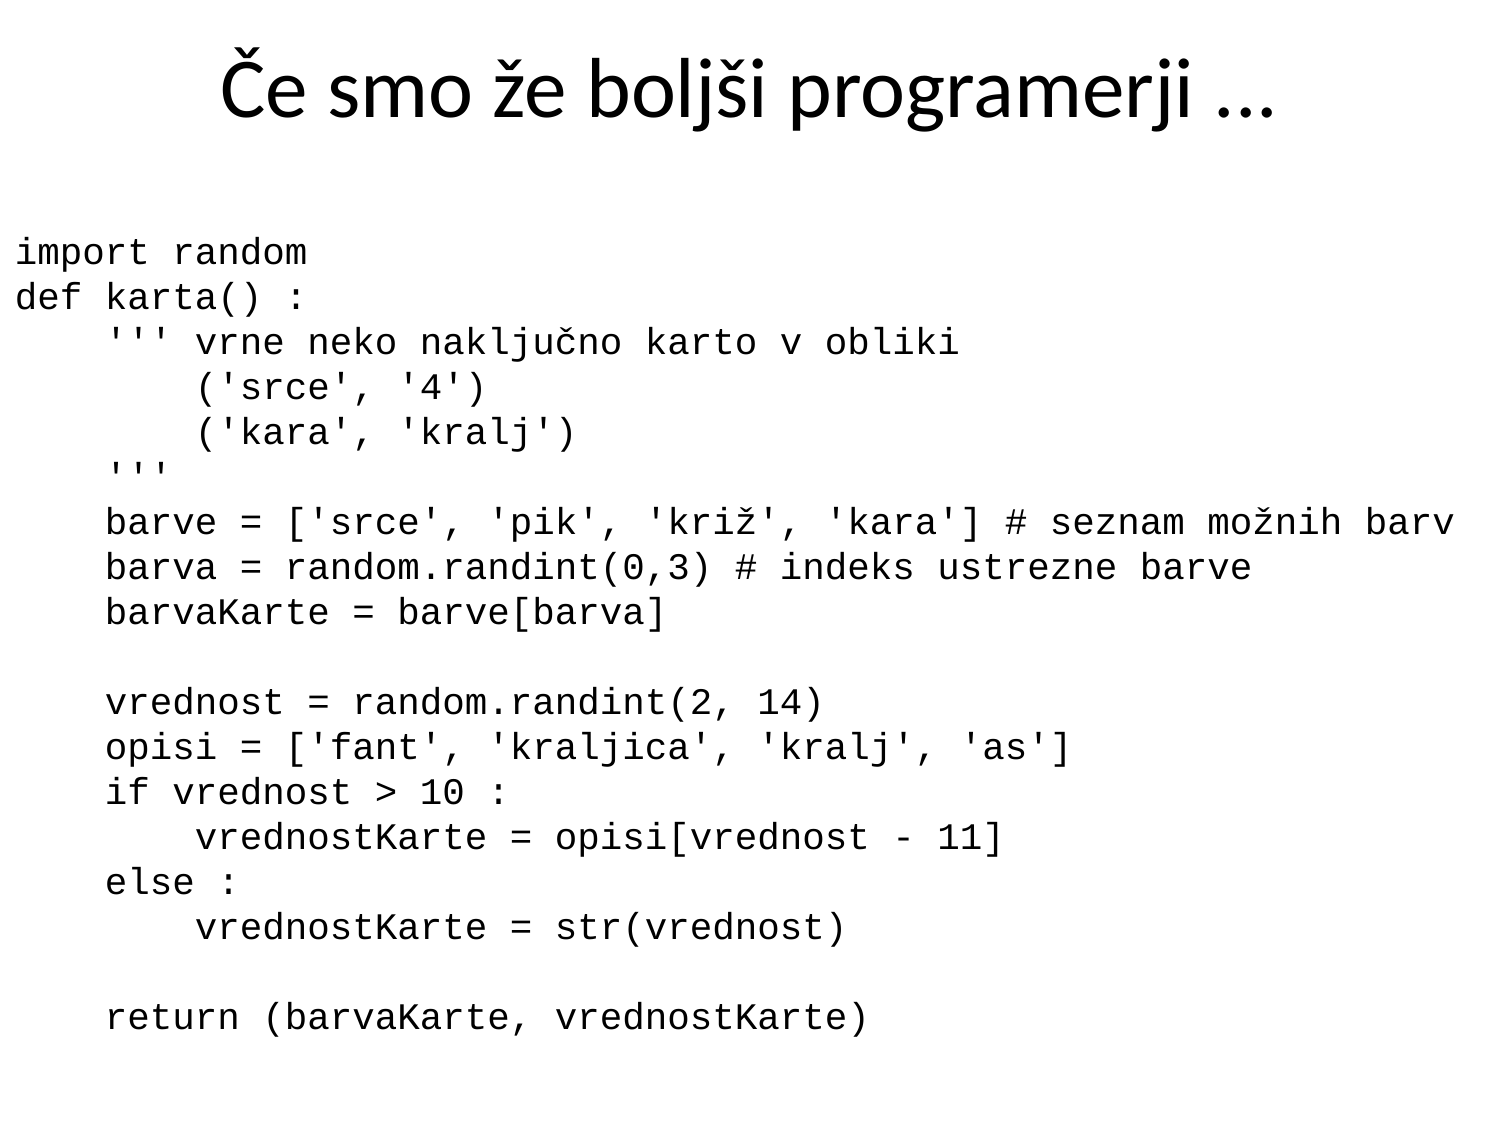

# Če smo že boljši programerji ...
import random
def karta() :
 ''' vrne neko naključno karto v obliki
 ('srce', '4')
 ('kara', 'kralj')
 '''
 barve = ['srce', 'pik', 'križ', 'kara'] # seznam možnih barv
 barva = random.randint(0,3) # indeks ustrezne barve
 barvaKarte = barve[barva]
 vrednost = random.randint(2, 14)
 opisi = ['fant', 'kraljica', 'kralj', 'as']
 if vrednost > 10 :
 vrednostKarte = opisi[vrednost - 11]
 else :
 vrednostKarte = str(vrednost)
 return (barvaKarte, vrednostKarte)